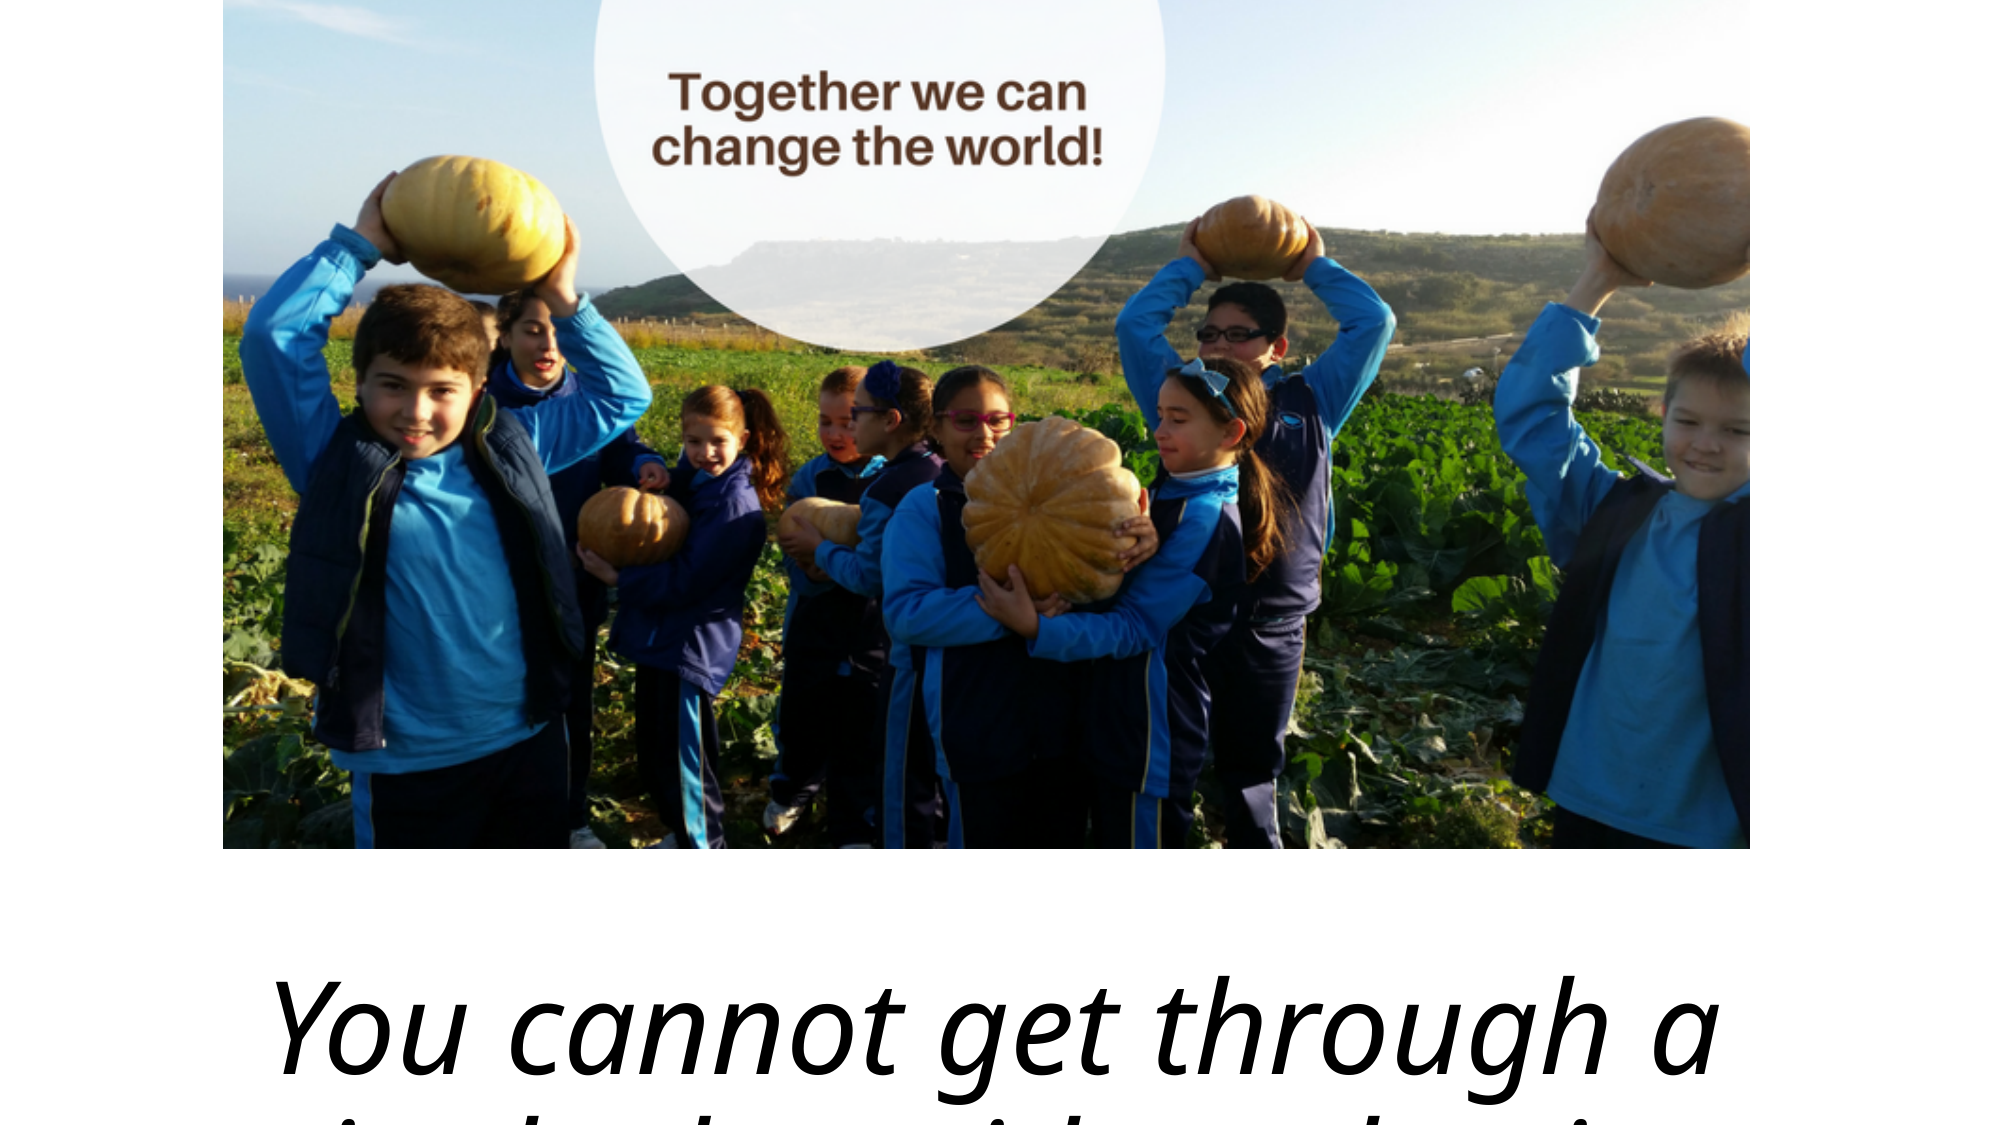

#
You cannot get through a single day without having an impact on the world around you. What you do makes a difference, and you have to decide what kind of difference you want to make.
Jane Goodall